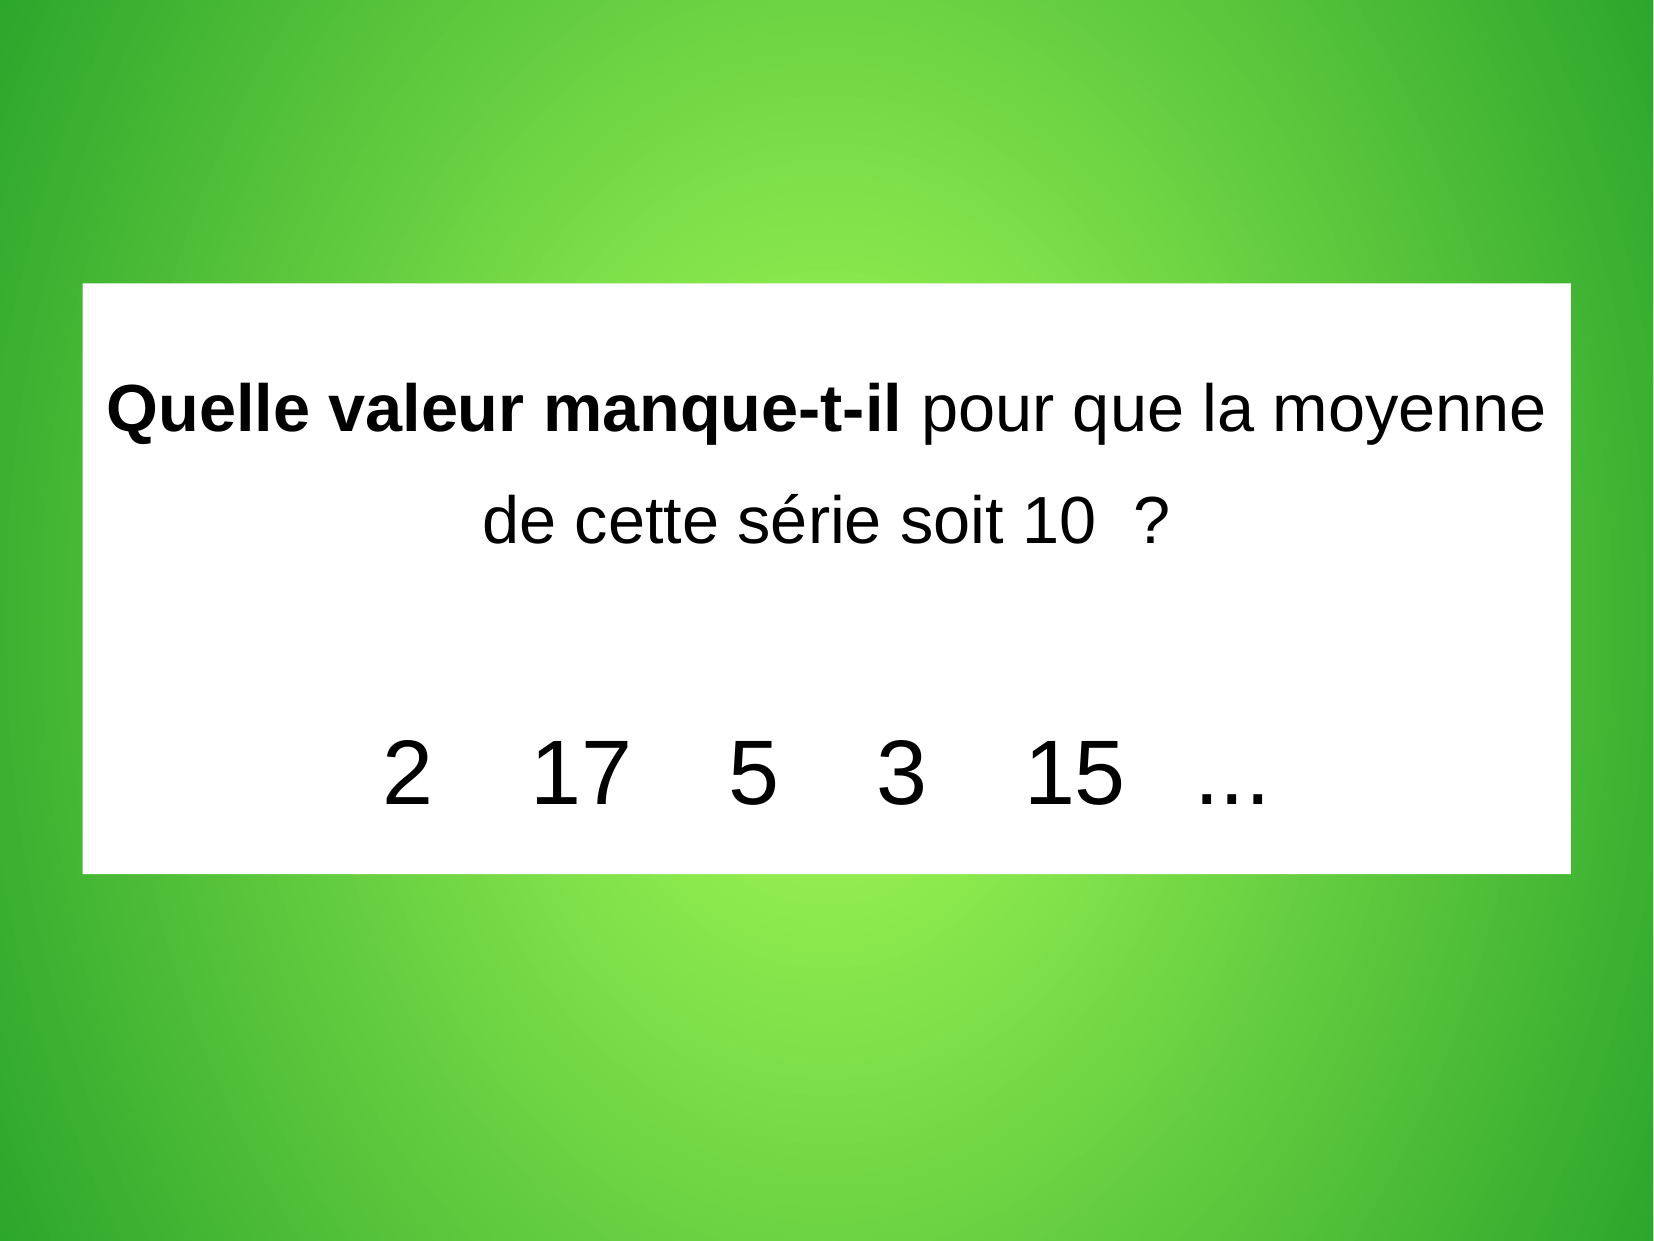

# Quelle valeur manque-t-il pour que la moyenne de cette série soit 10  ?
2 	17	 5	 3	 15	...